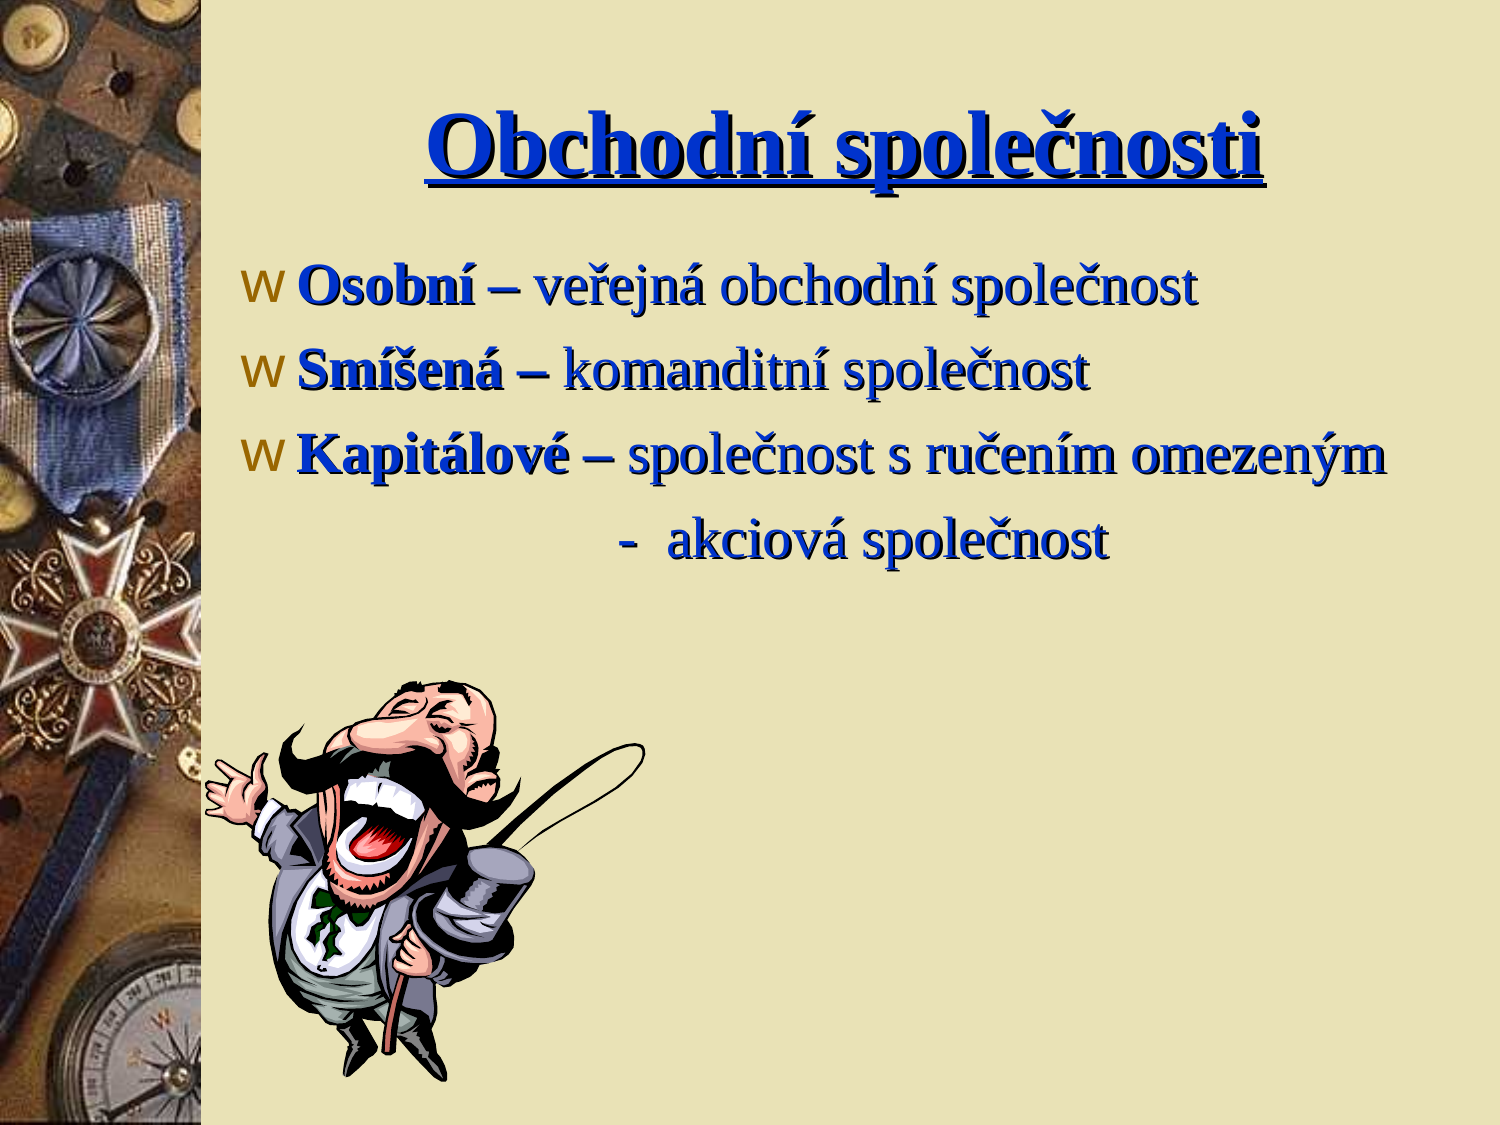

# Obchodní společnosti
Osobní – veřejná obchodní společnost
Smíšená – komanditní společnost
Kapitálové – společnost s ručením omezeným
			 - akciová společnost